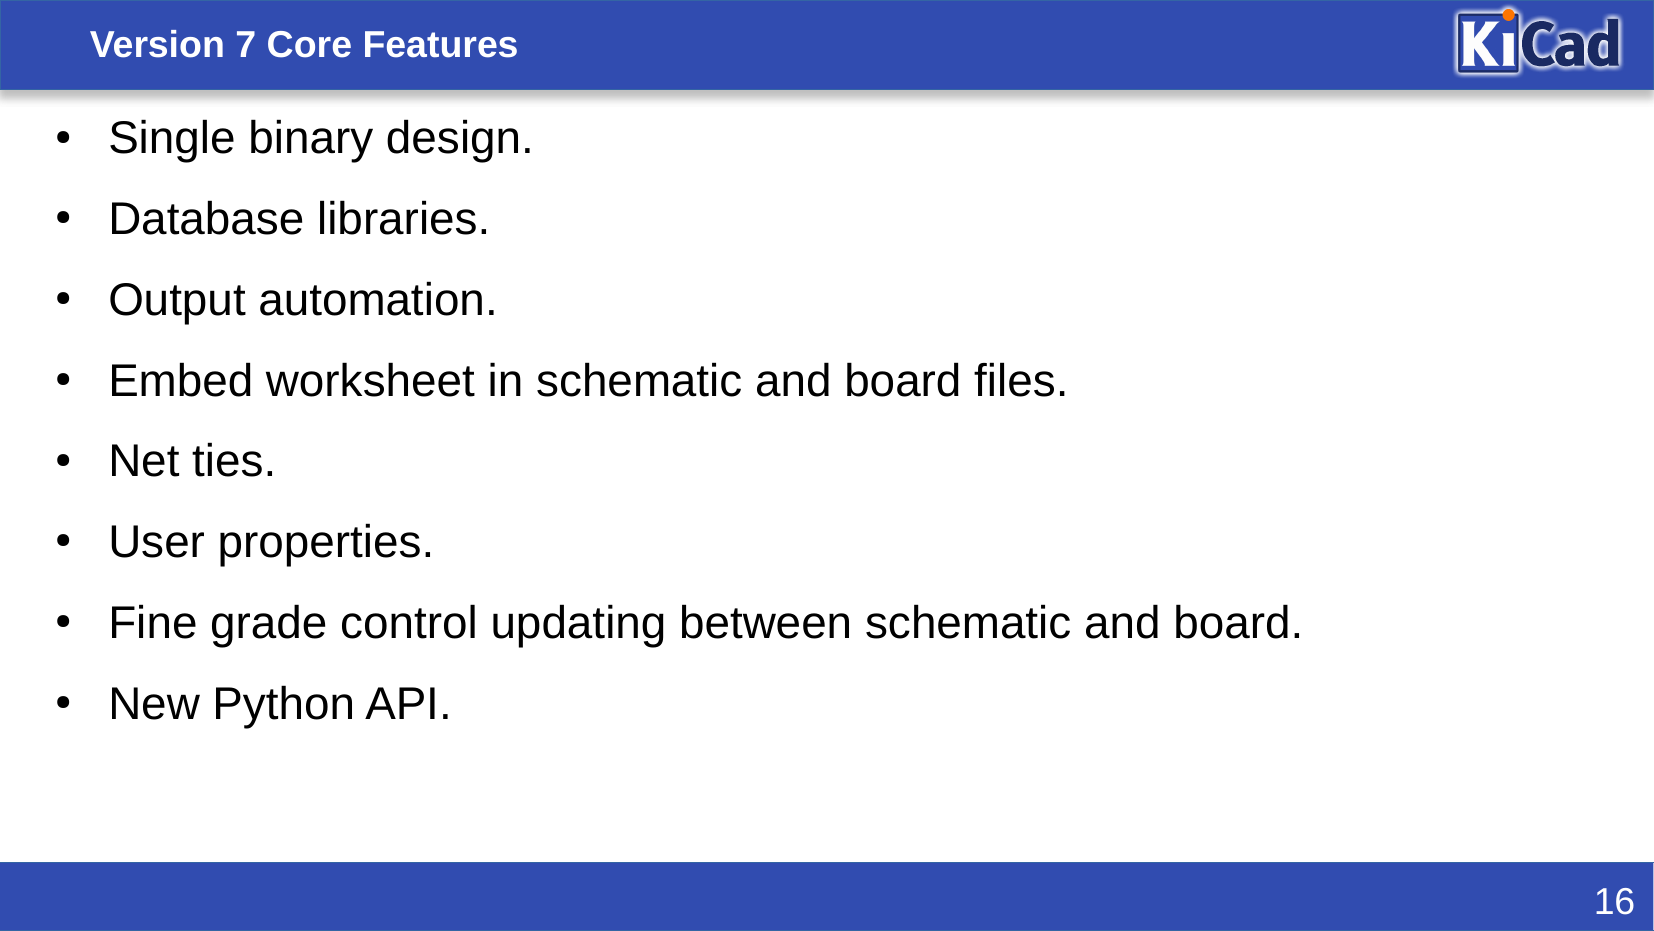

Version 7 Core Features
# Single binary design.
Database libraries.
Output automation.
Embed worksheet in schematic and board files.
Net ties.
User properties.
Fine grade control updating between schematic and board.
New Python API.